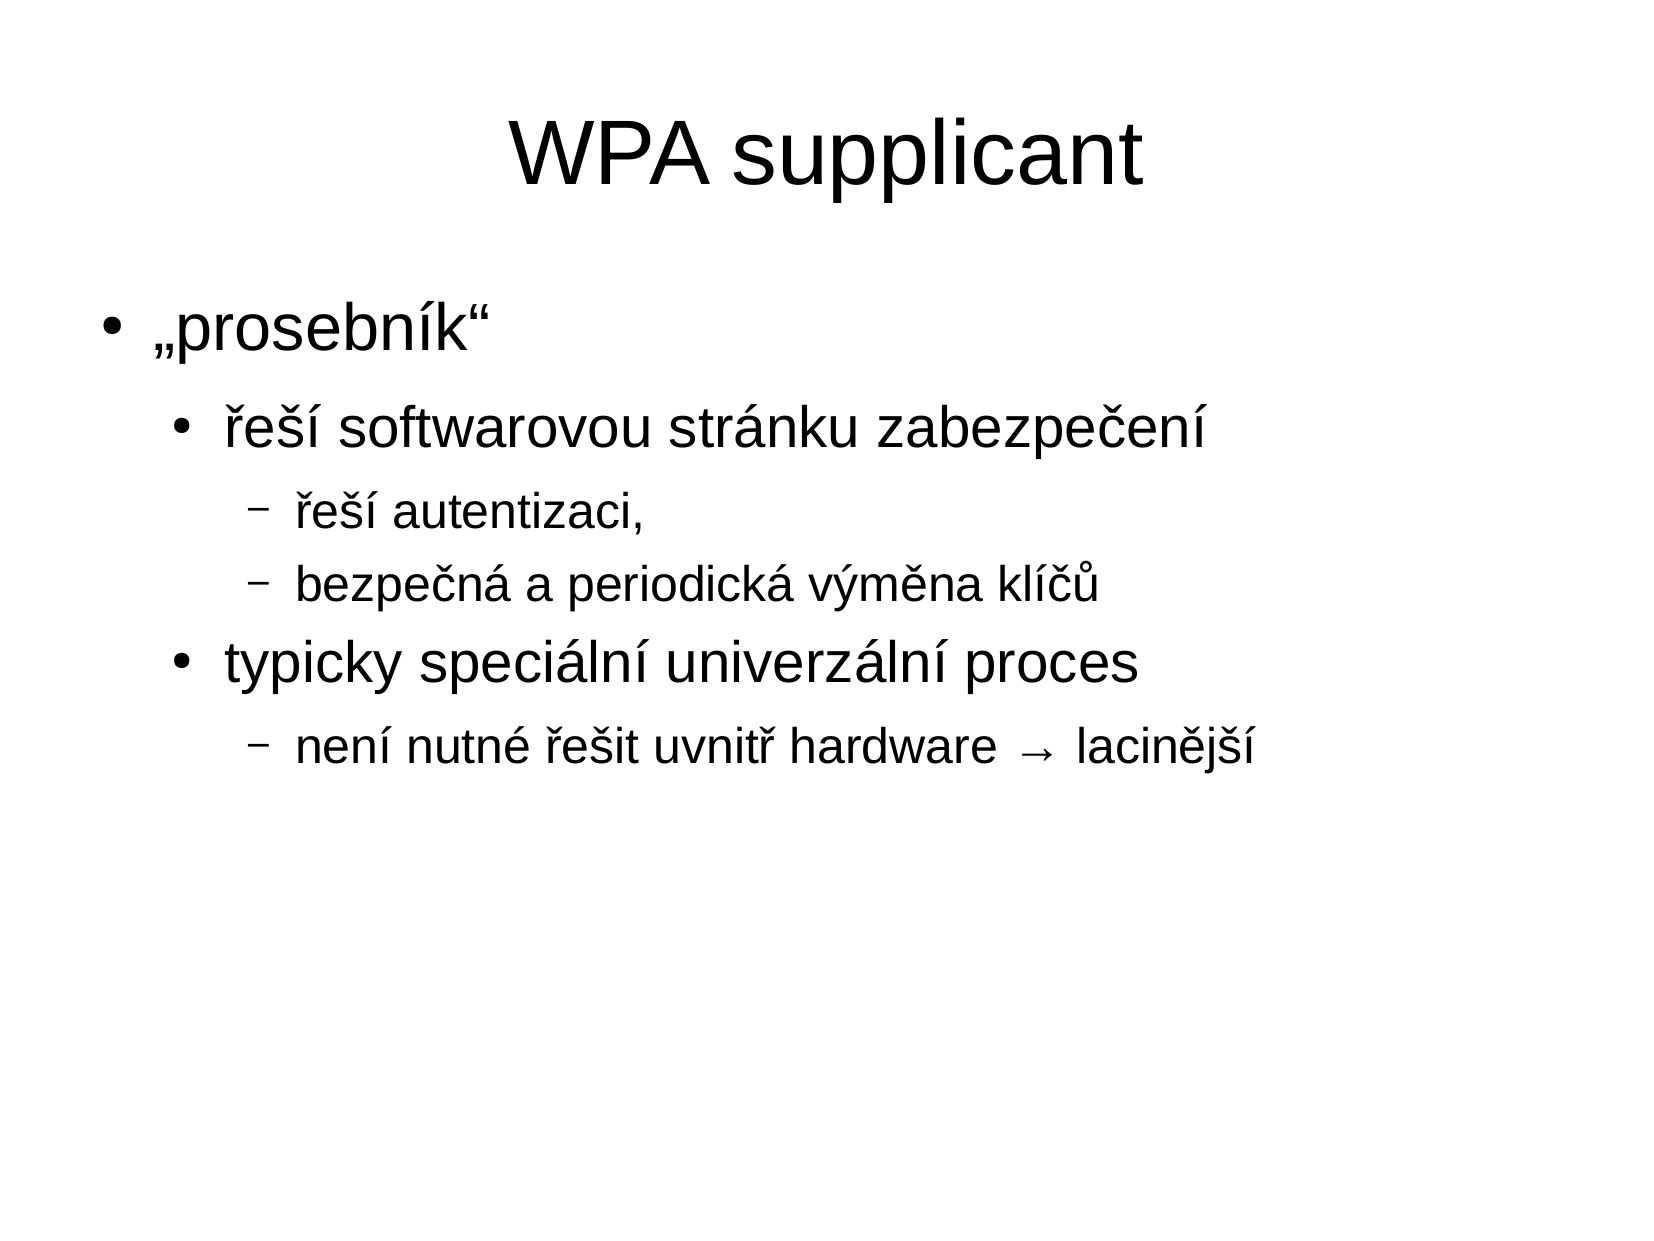

# WPA supplicant
„prosebník“
řeší softwarovou stránku zabezpečení
řeší autentizaci,
bezpečná a periodická výměna klíčů
typicky speciální univerzální proces
není nutné řešit uvnitř hardware → lacinější